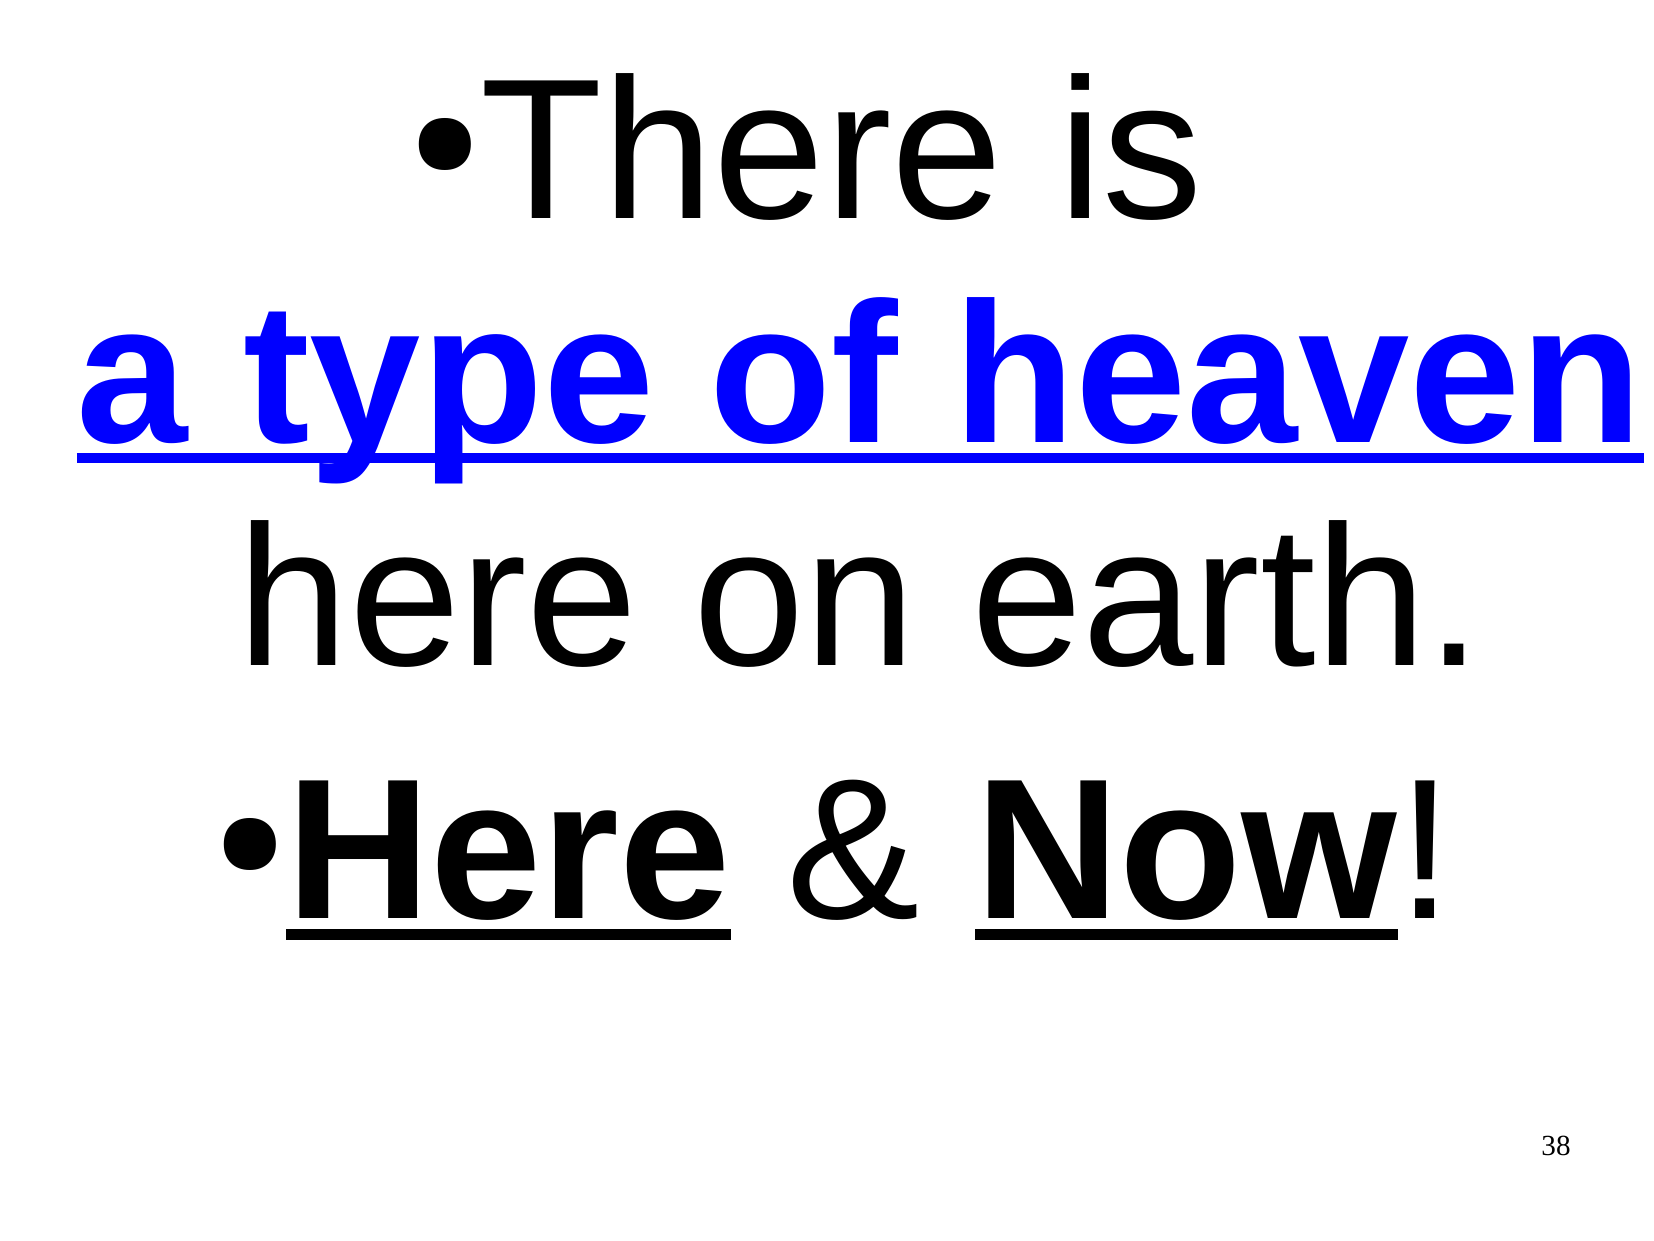

# There is a type of heaven here on earth.
Here & Now!
38